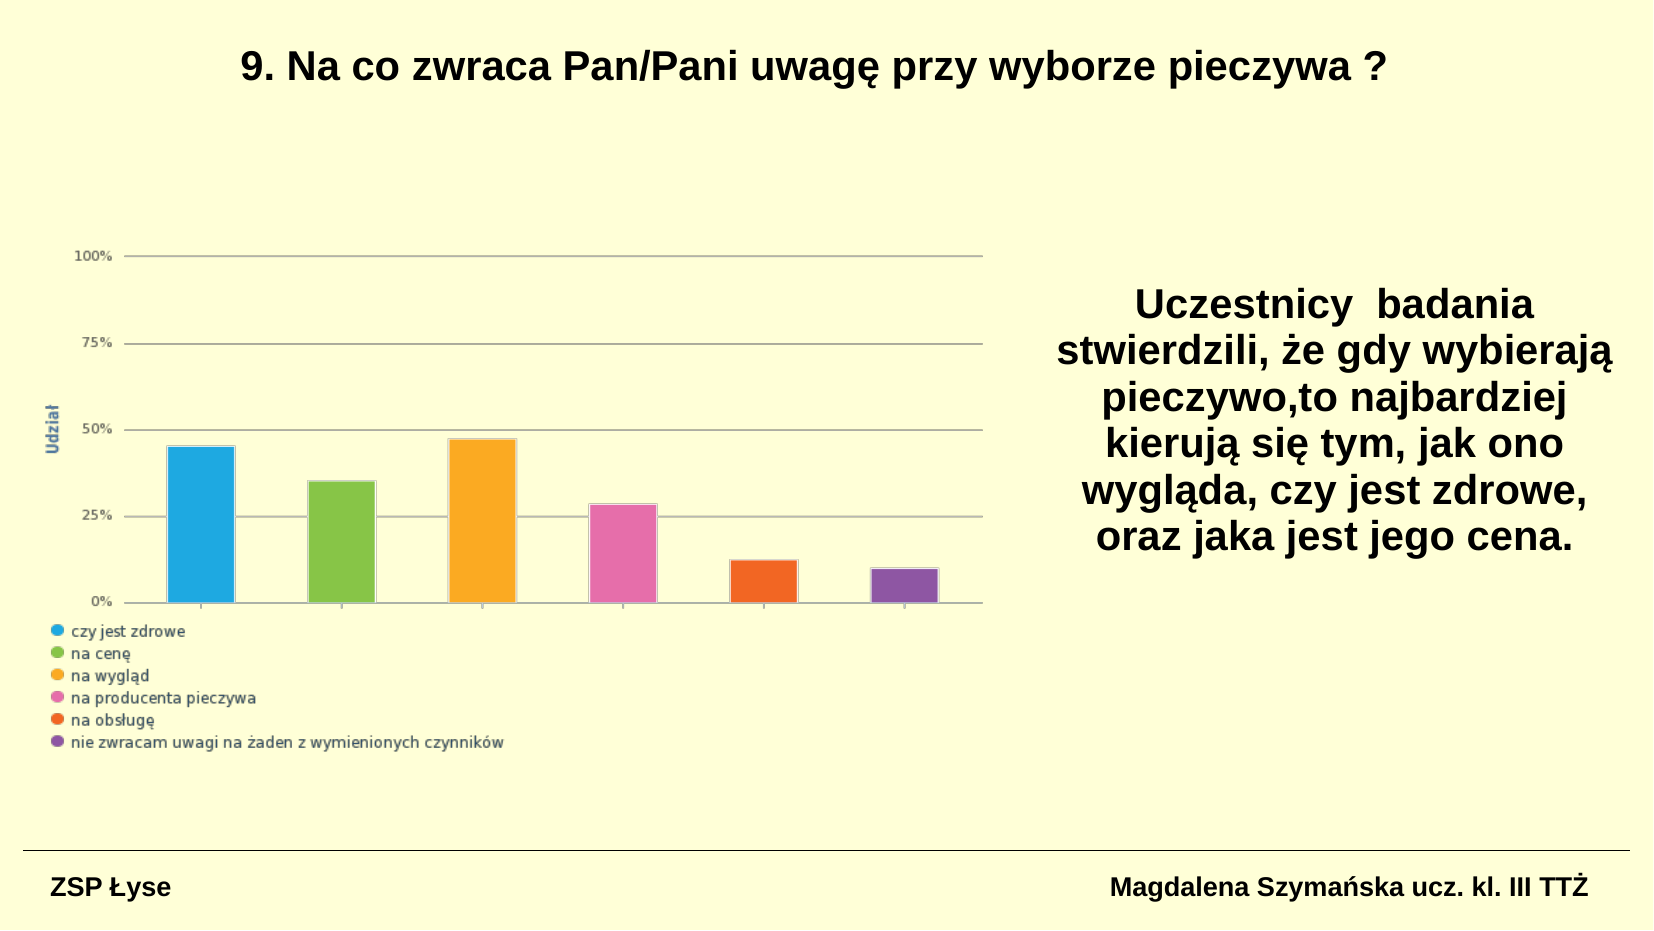

9. Na co zwraca Pan/Pani uwagę przy wyborze pieczywa ?
Uczestnicy badania stwierdzili, że gdy wybierają pieczywo,to najbardziej kierują się tym, jak ono wygląda, czy jest zdrowe, oraz jaka jest jego cena.
ZSP Łyse Magdalena Szymańska ucz. kl. III TTŻ